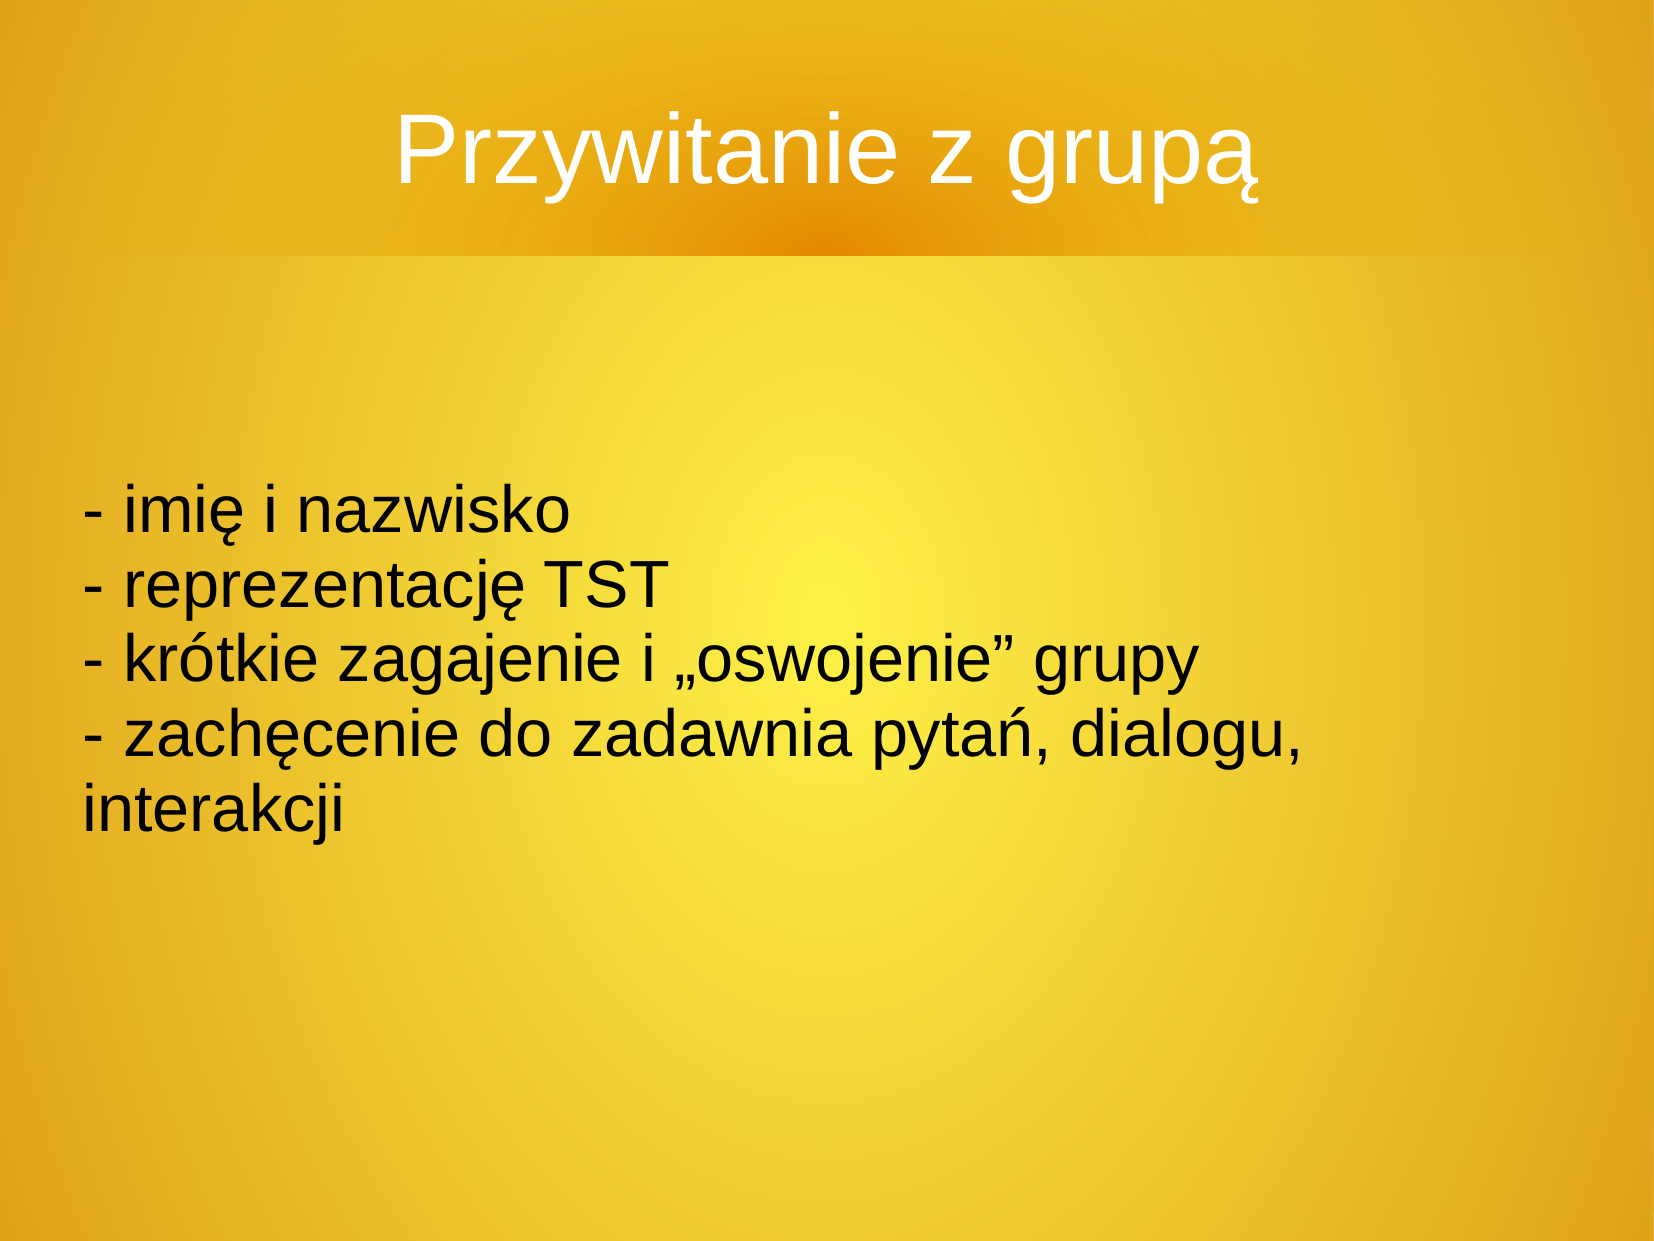

# Przywitanie z grupą
- imię i nazwisko
- reprezentację TST
- krótkie zagajenie i „oswojenie” grupy
- zachęcenie do zadawnia pytań, dialogu, interakcji